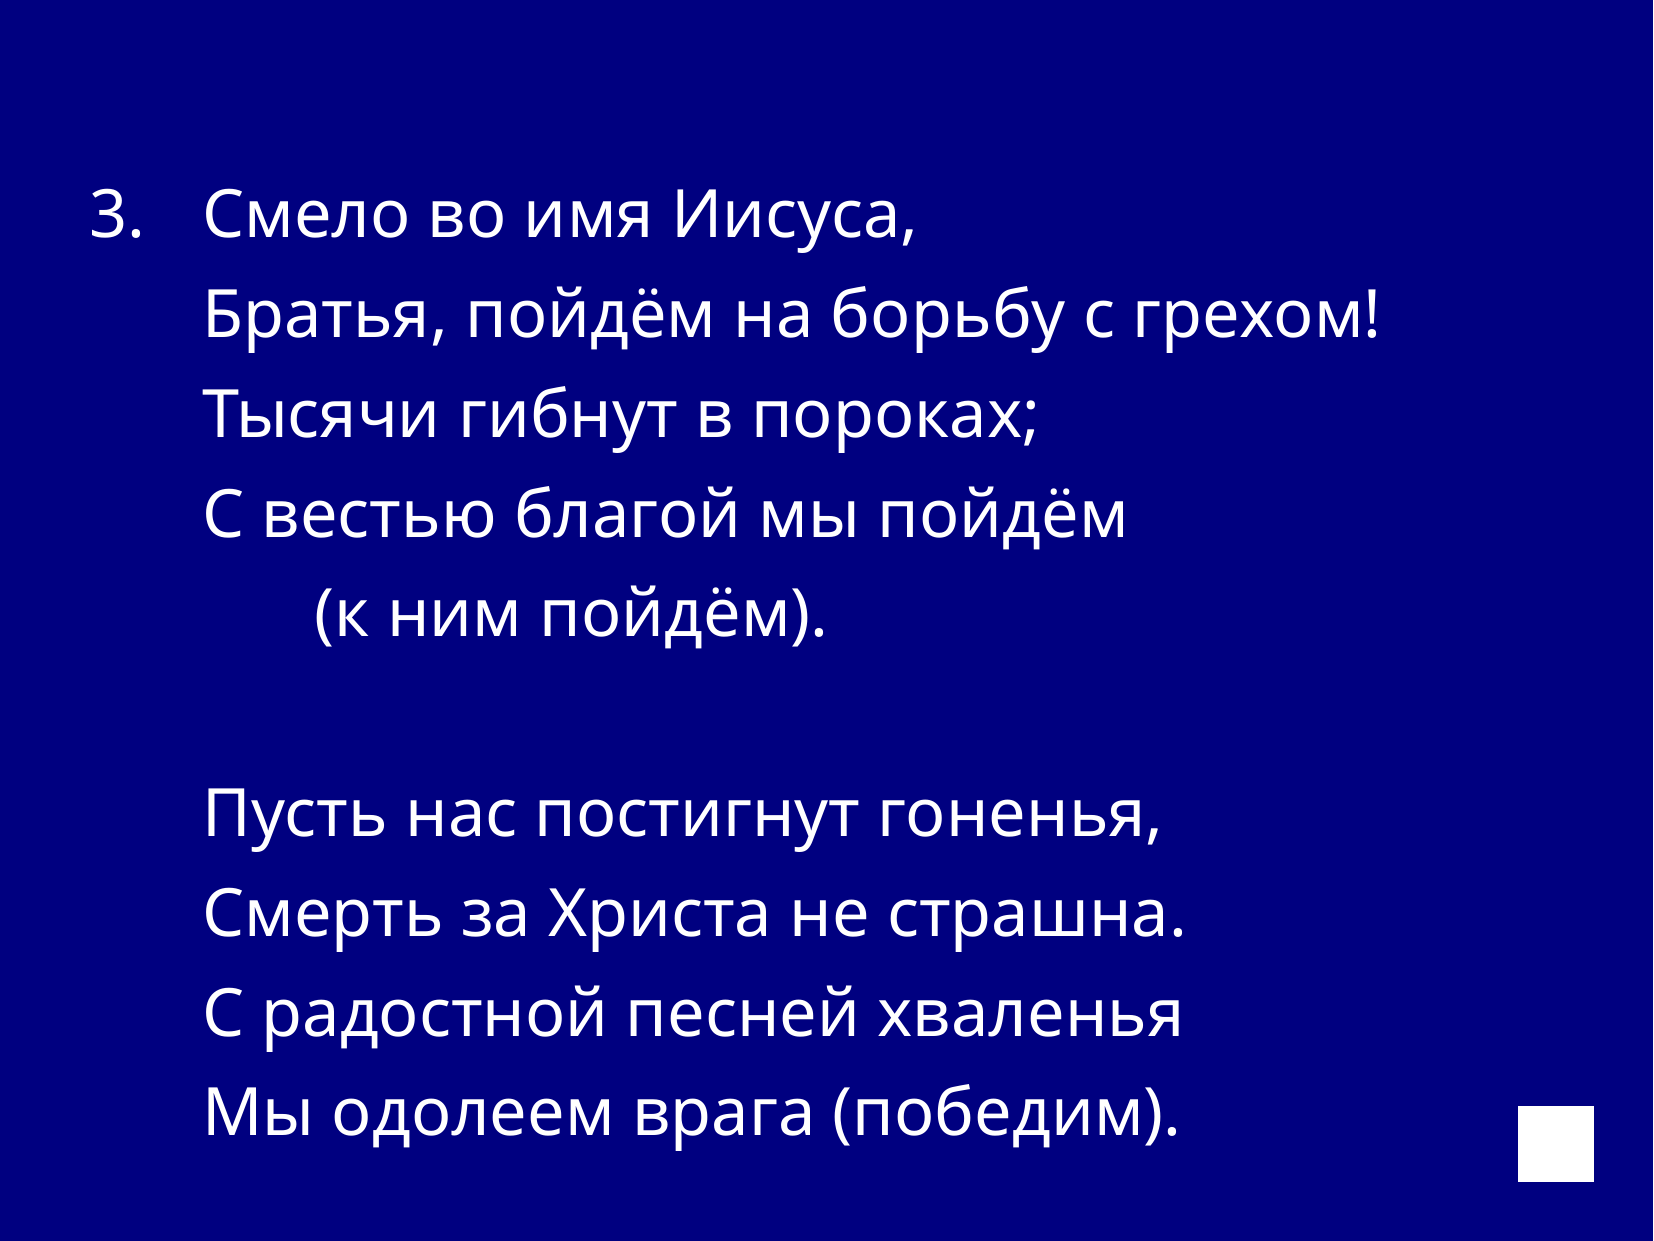

3.	Смело во имя Иисуса,
	Братья, пойдём на борьбу с грехом!
	Тысячи гибнут в пороках;
	С вестью благой мы пойдём
		(к ним пойдём).
	Пусть нас постигнут гоненья,
	Смерть за Христа не страшна.
	С радостной песней хваленья
	Мы одолеем врага (победим).